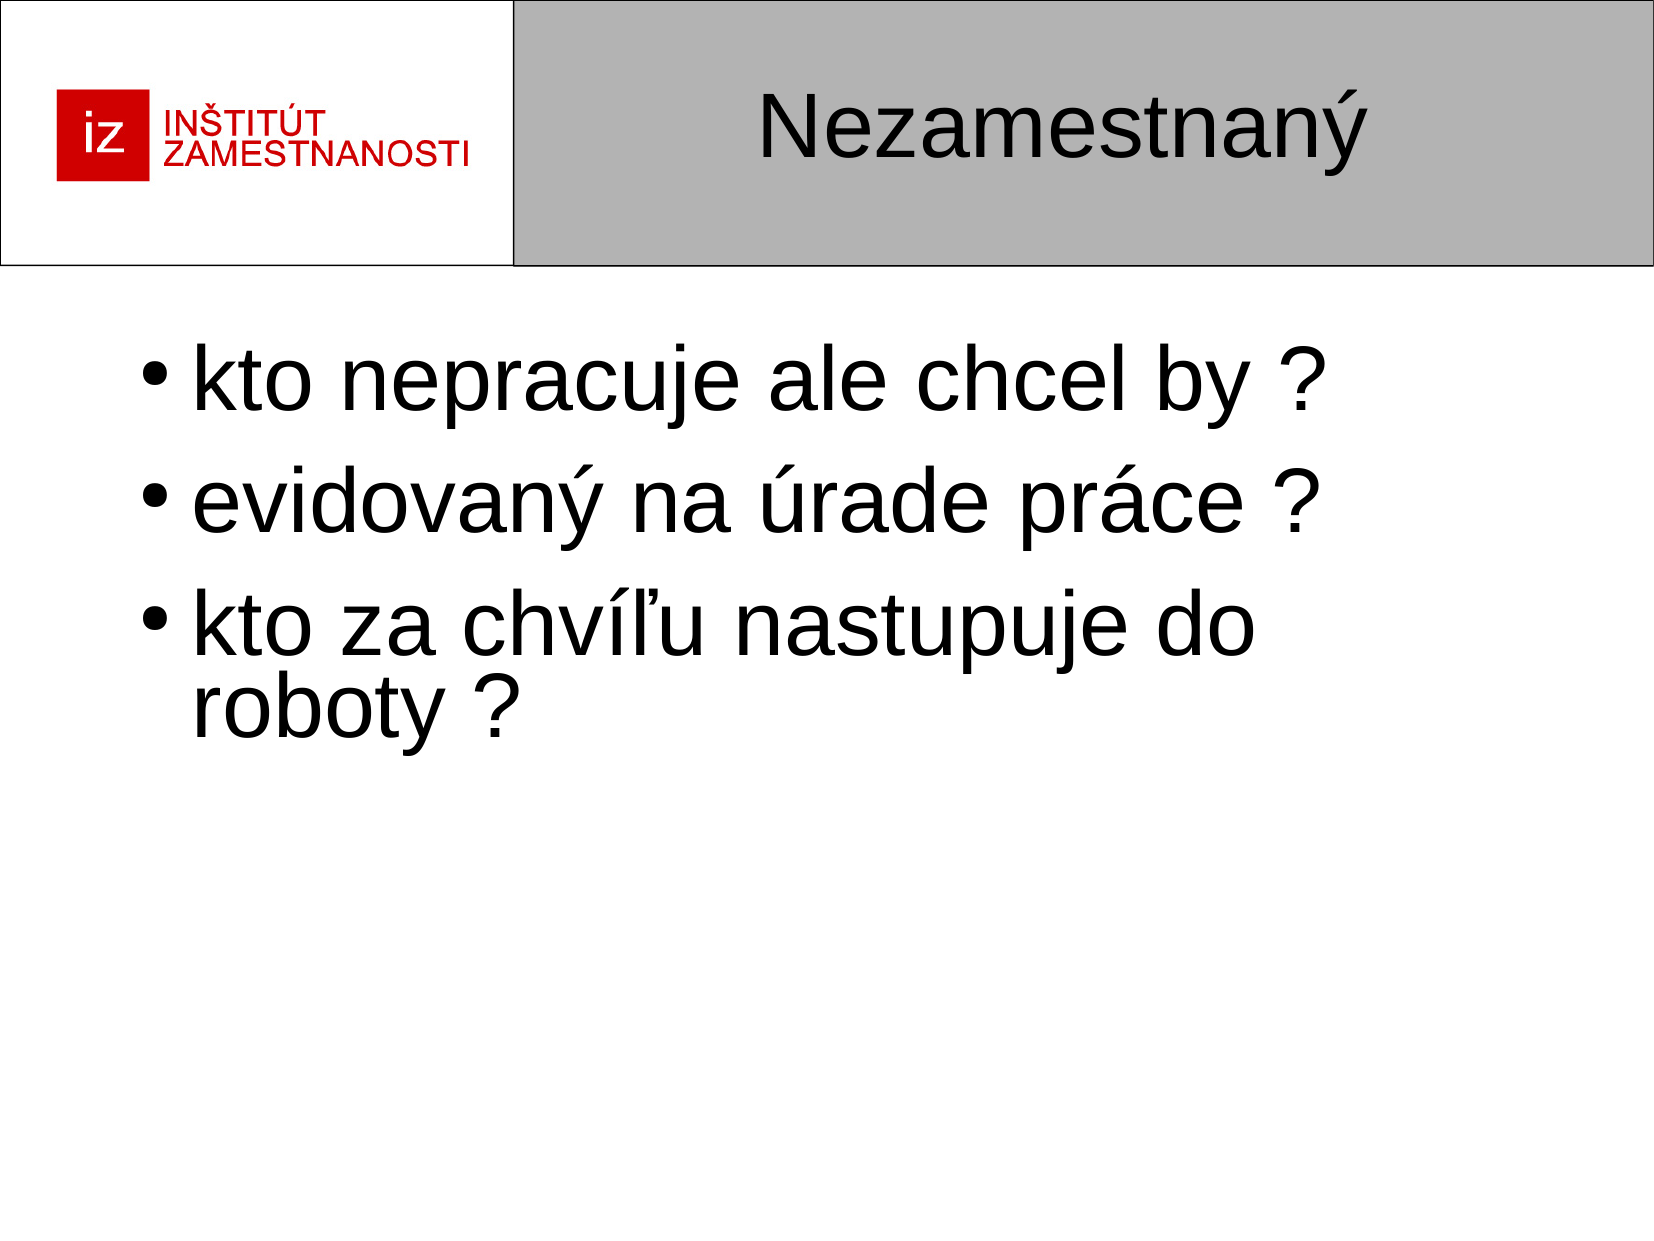

# Nezamestnaný
kto nepracuje ale chcel by ?
evidovaný na úrade práce ?
kto za chvíľu nastupuje do roboty ?